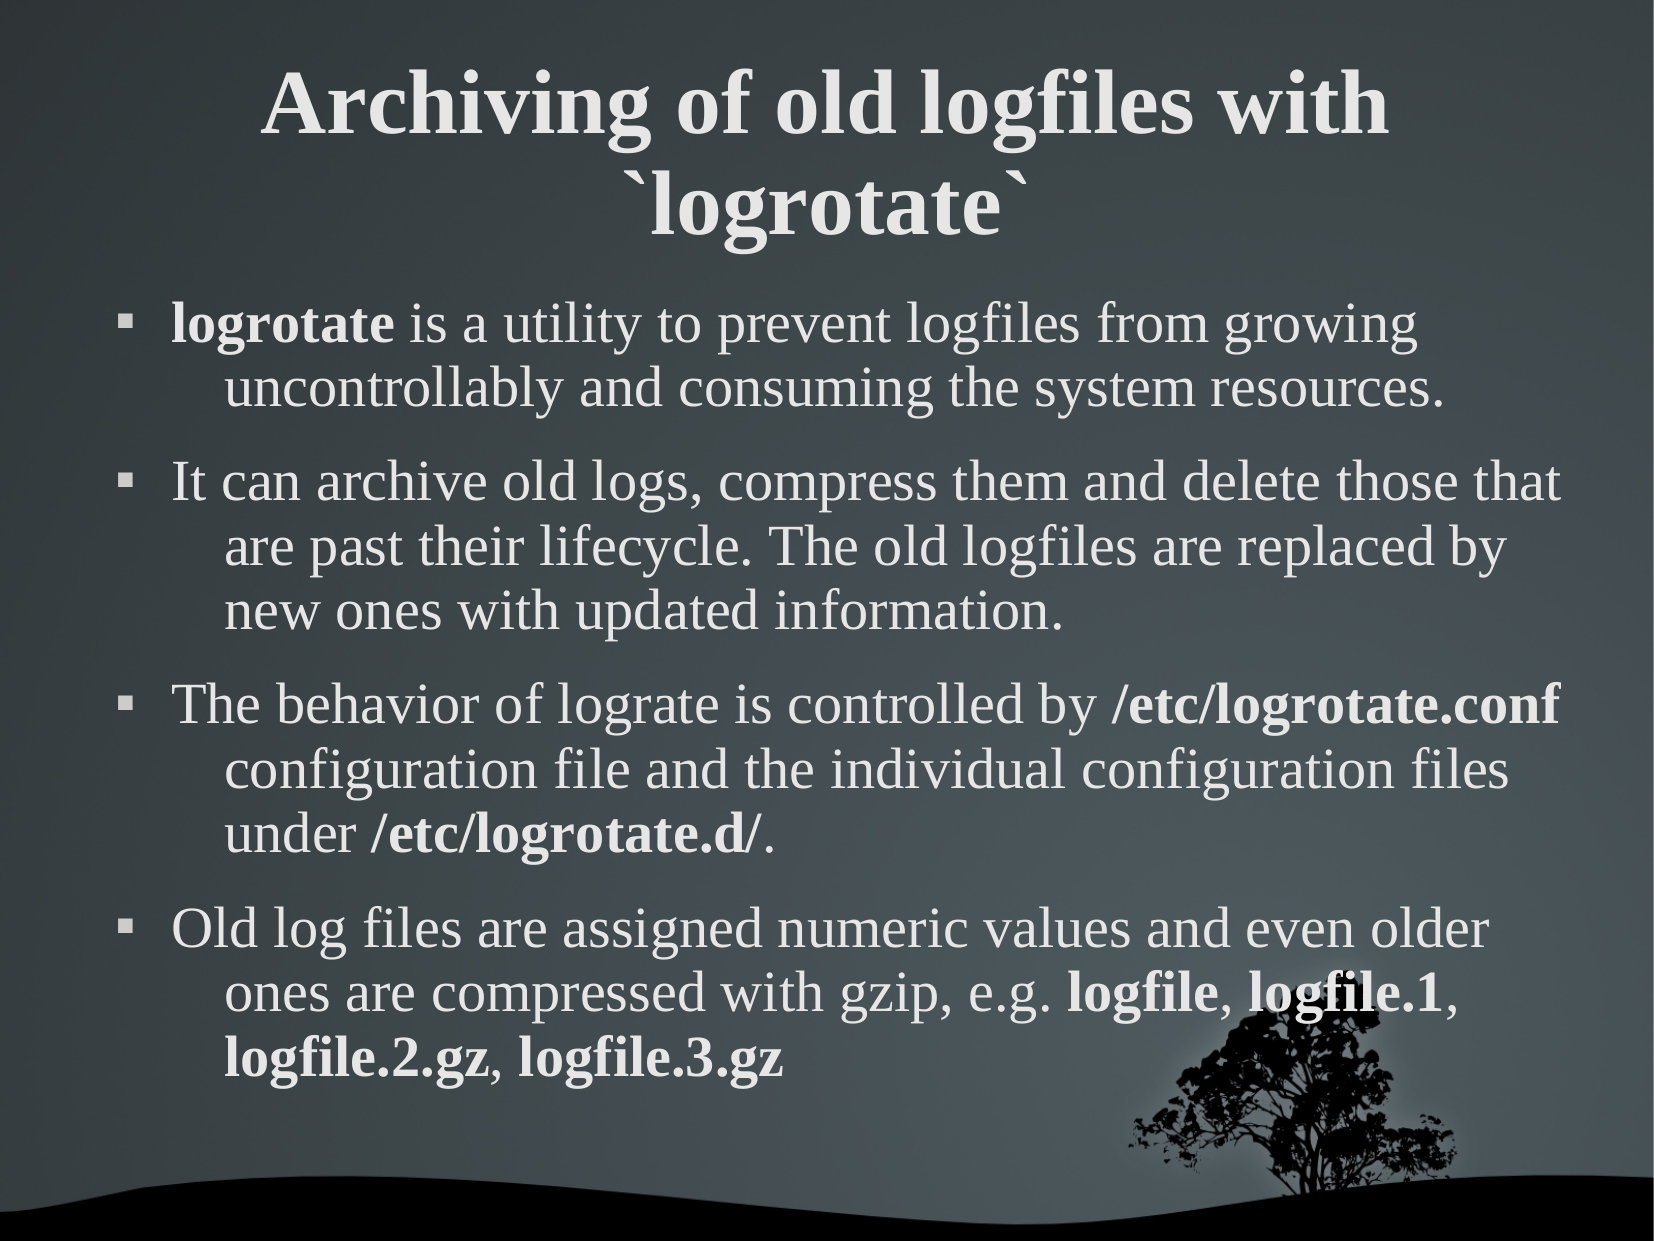

# Archiving of old logfiles with `logrotate`
logrotate is a utility to prevent logfiles from growing uncontrollably and consuming the system resources.
It can archive old logs, compress them and delete those that are past their lifecycle. The old logfiles are replaced by new ones with updated information.
The behavior of lograte is controlled by /etc/logrotate.conf configuration file and the individual configuration files under /etc/logrotate.d/.
Old log files are assigned numeric values and even older ones are compressed with gzip, e.g. logfile, logfile.1, logfile.2.gz, logfile.3.gz